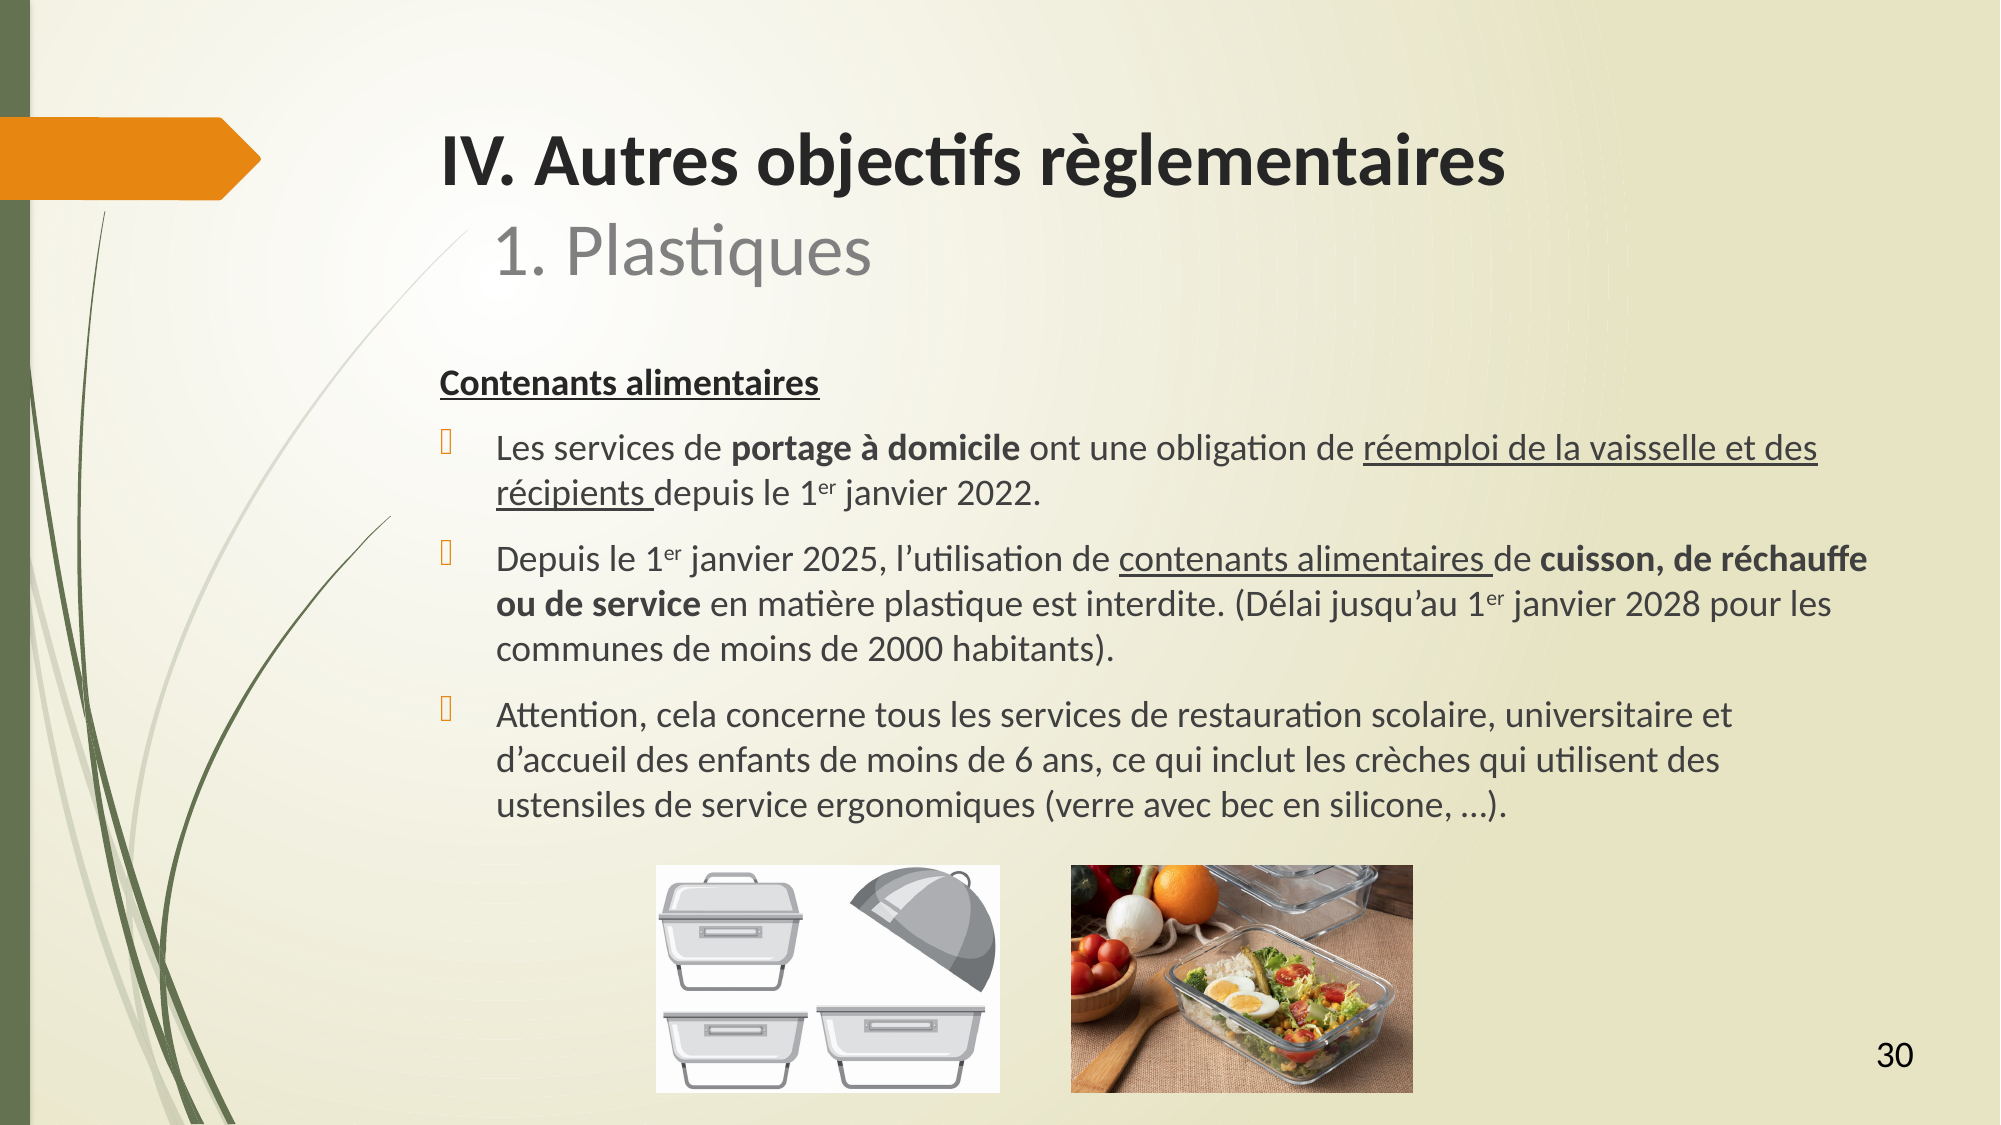

IV. Autres objectifs règlementaires
 1. Plastiques
# Contenants alimentaires
Les services de portage à domicile ont une obligation de réemploi de la vaisselle et des récipients depuis le 1er janvier 2022.
Depuis le 1er janvier 2025, l’utilisation de contenants alimentaires de cuisson, de réchauffe ou de service en matière plastique est interdite. (Délai jusqu’au 1er janvier 2028 pour les communes de moins de 2000 habitants).
Attention, cela concerne tous les services de restauration scolaire, universitaire et d’accueil des enfants de moins de 6 ans, ce qui inclut les crèches qui utilisent des ustensiles de service ergonomiques (verre avec bec en silicone, …).